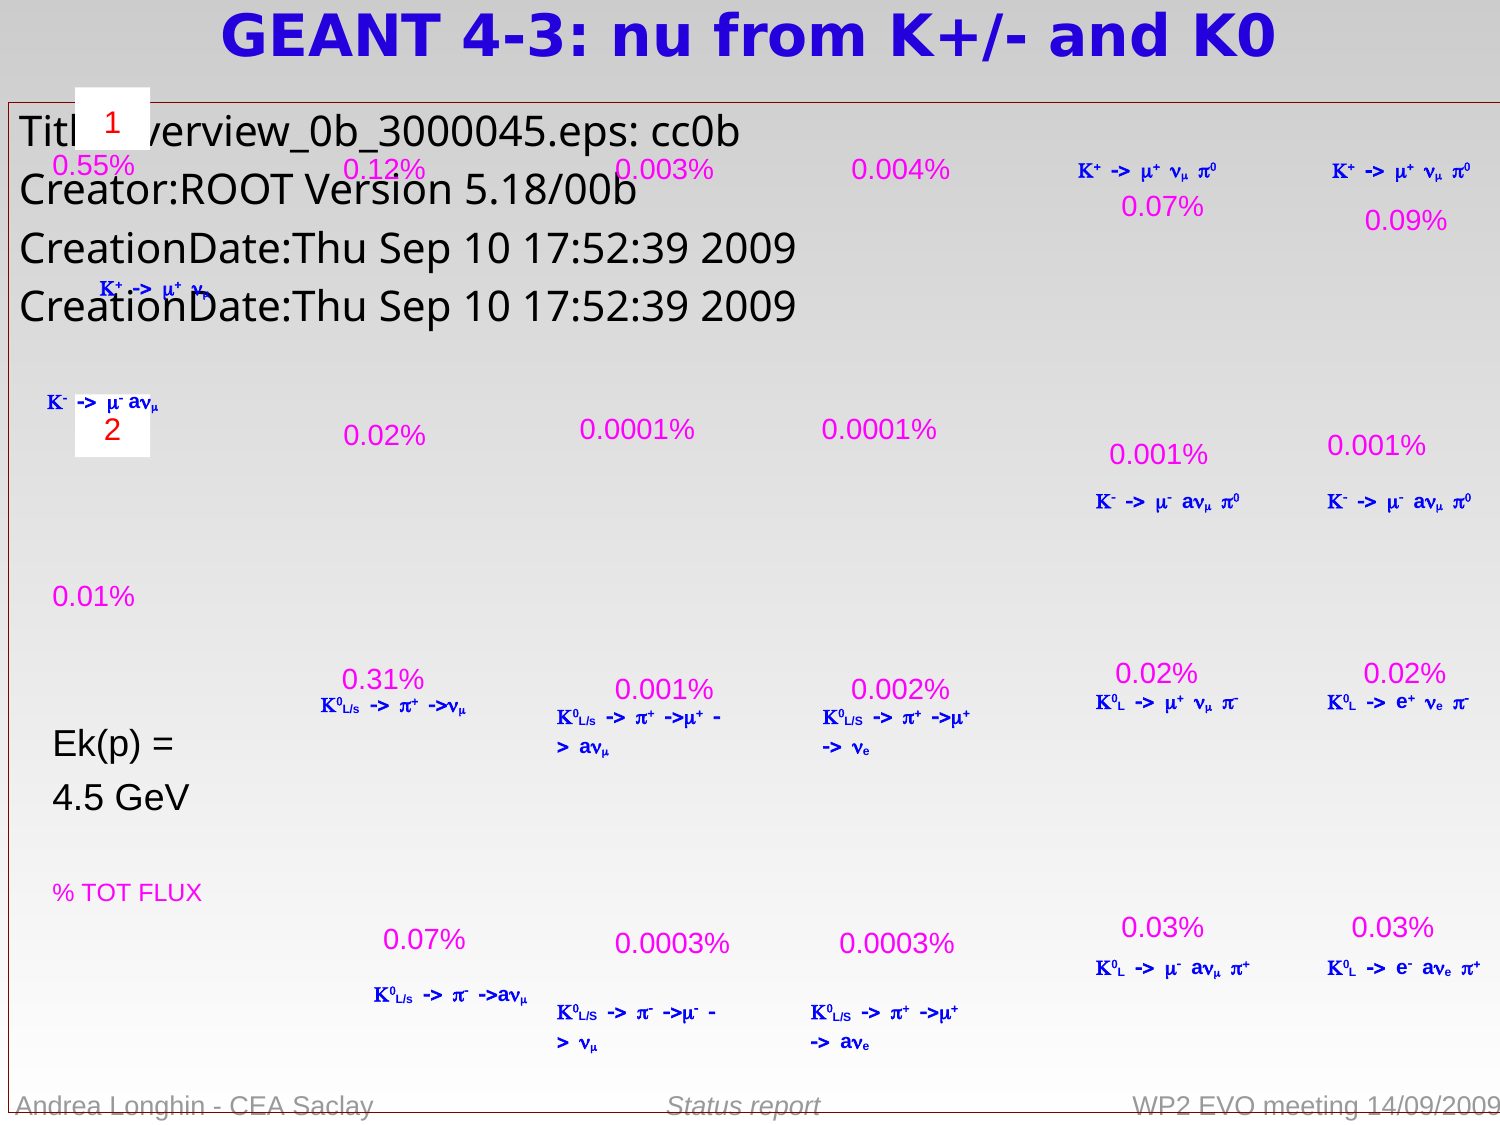

# GEANT 4-3: nu from K+/- and K0
1
0.55%
0.12%
0.003%
0.004%
K+ -> m+ nm p0
K+ -> m+ nm p0
0.07%
0.09%
K+ -> m+ nm
K- -> m- anm
2
0.0001%
0.0001%
0.02%
0.001%
0.001%
K- -> m- anm p0
K- -> m- anm p0
0.01%
0.02%
0.02%
0.31%
0.001%
0.002%
K0L -> m+ nm p-
K0L -> e+ ne p-
K0L/s -> p+ ->nm
K0L/s -> p+ ->m+ -> anm
K0L/S -> p+ ->m+ -> ne
Ek(p) =
4.5 GeV
% TOT FLUX
0.03%
0.03%
0.07%
0.0003%
0.0003%
K0L -> m- anm p+
K0L -> e- ane p+
K0L/s -> p- ->anm
K0L/S -> p- ->m- -> nm
K0L/S -> p+ ->m+ -> ane